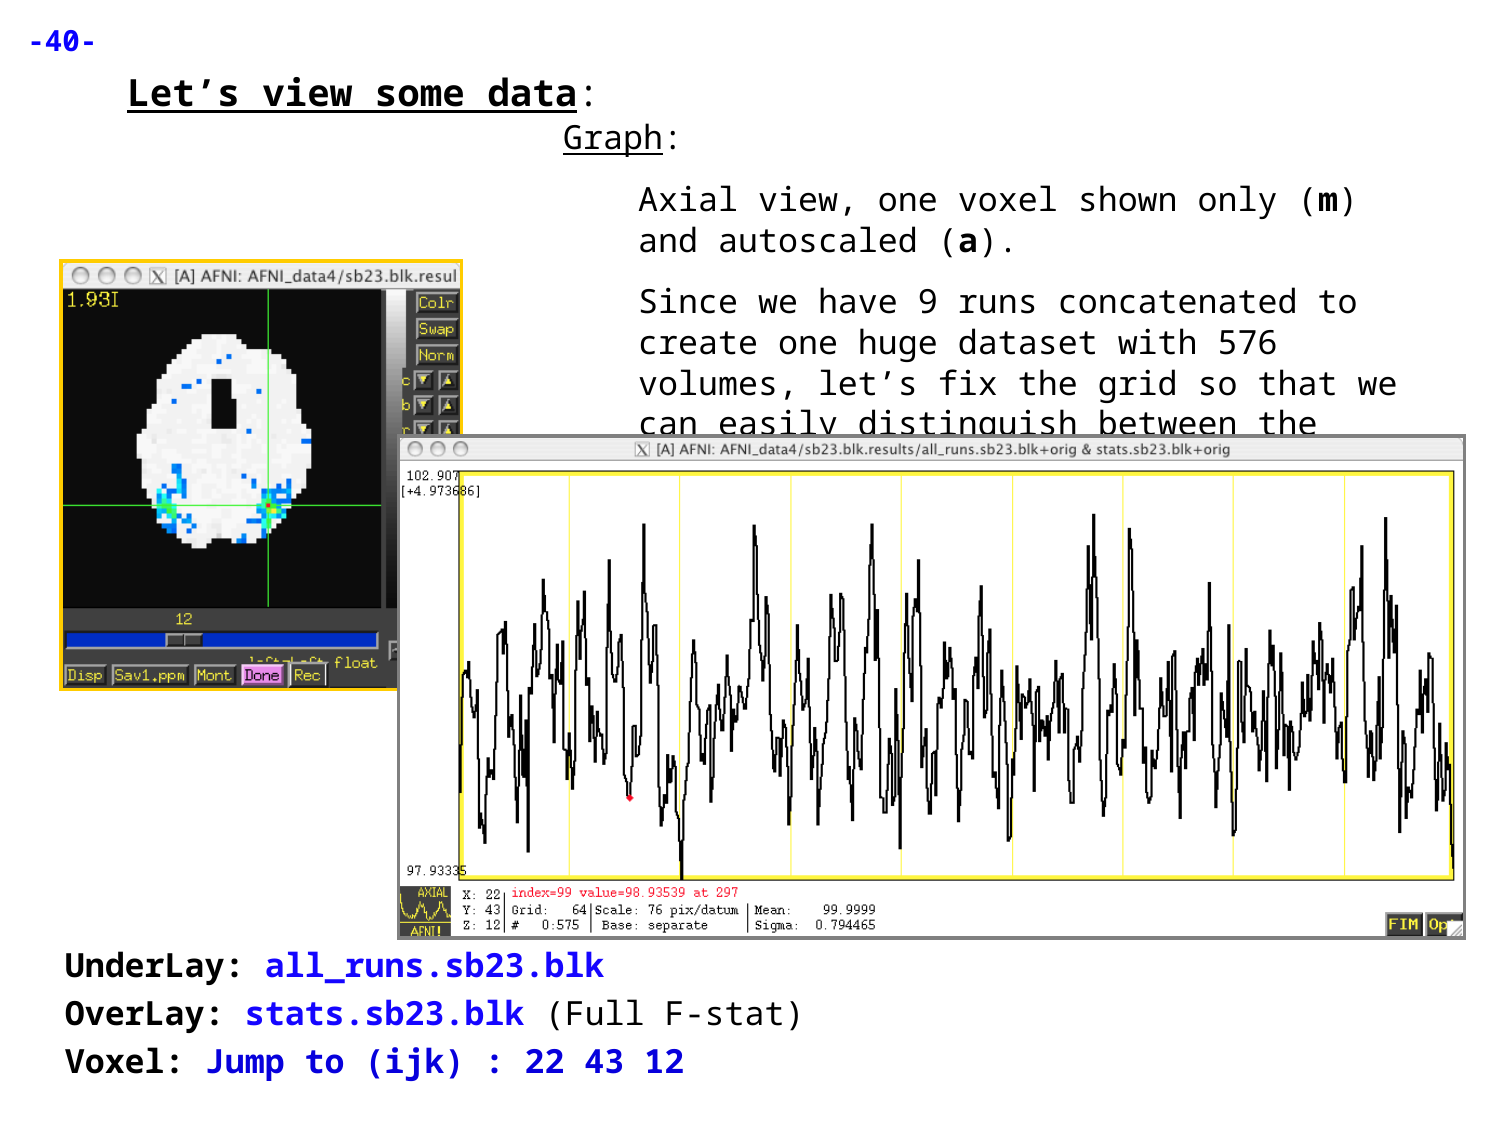

# Let’s view some data:
Graph:
Axial view, one voxel shown only (m) and autoscaled (a).
Since we have 9 runs concatenated to create one huge dataset with 576 volumes, let’s fix the grid so that we can easily distinguish between the runs, Opt --> Grid --> Choose: 64 (576/9=64)
UnderLay: all_runs.sb23.blk
OverLay: stats.sb23.blk (Full F-stat)
Voxel: Jump to (ijk) : 22 43 12